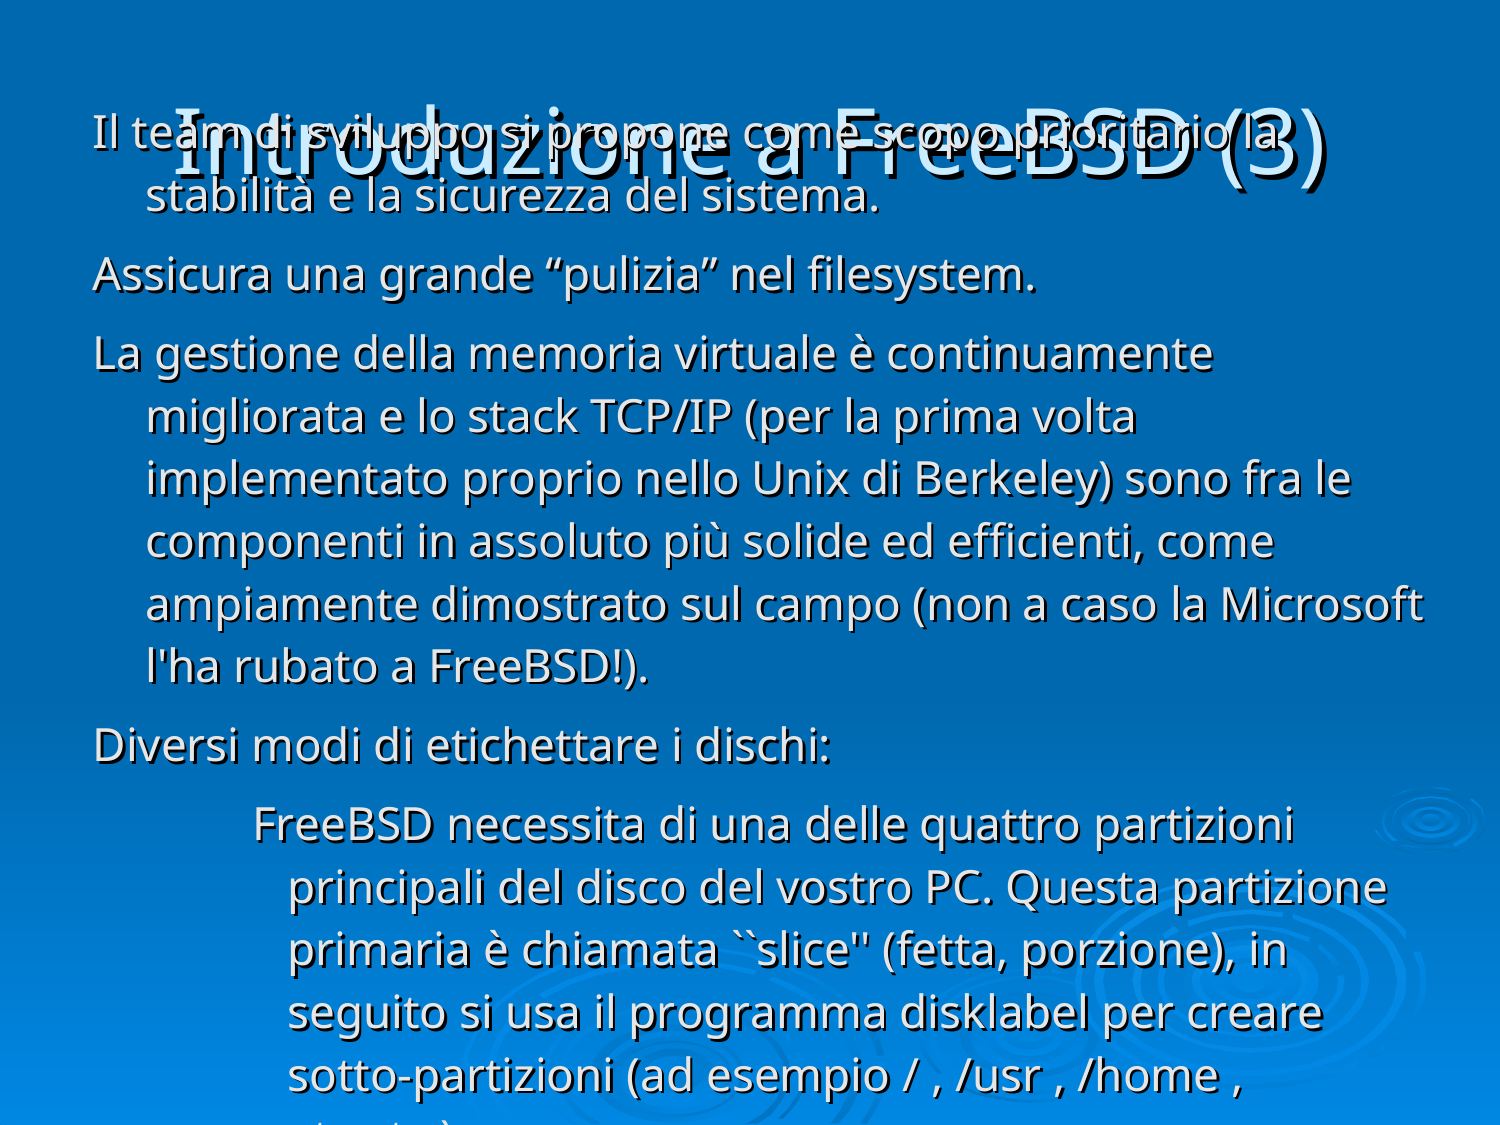

# Introduzione a FreeBSD (3)
Il team di sviluppo si propone come scopo prioritario la stabilità e la sicurezza del sistema.
Assicura una grande “pulizia” nel filesystem.
La gestione della memoria virtuale è continuamente migliorata e lo stack TCP/IP (per la prima volta implementato proprio nello Unix di Berkeley) sono fra le componenti in assoluto più solide ed efficienti, come ampiamente dimostrato sul campo (non a caso la Microsoft l'ha rubato a FreeBSD!).
Diversi modi di etichettare i dischi:
FreeBSD necessita di una delle quattro partizioni principali del disco del vostro PC. Questa partizione primaria è chiamata ``slice'' (fetta, porzione), in seguito si usa il programma disklabel per creare sotto-partizioni (ad esempio / , /usr , /home , etc.etc.).